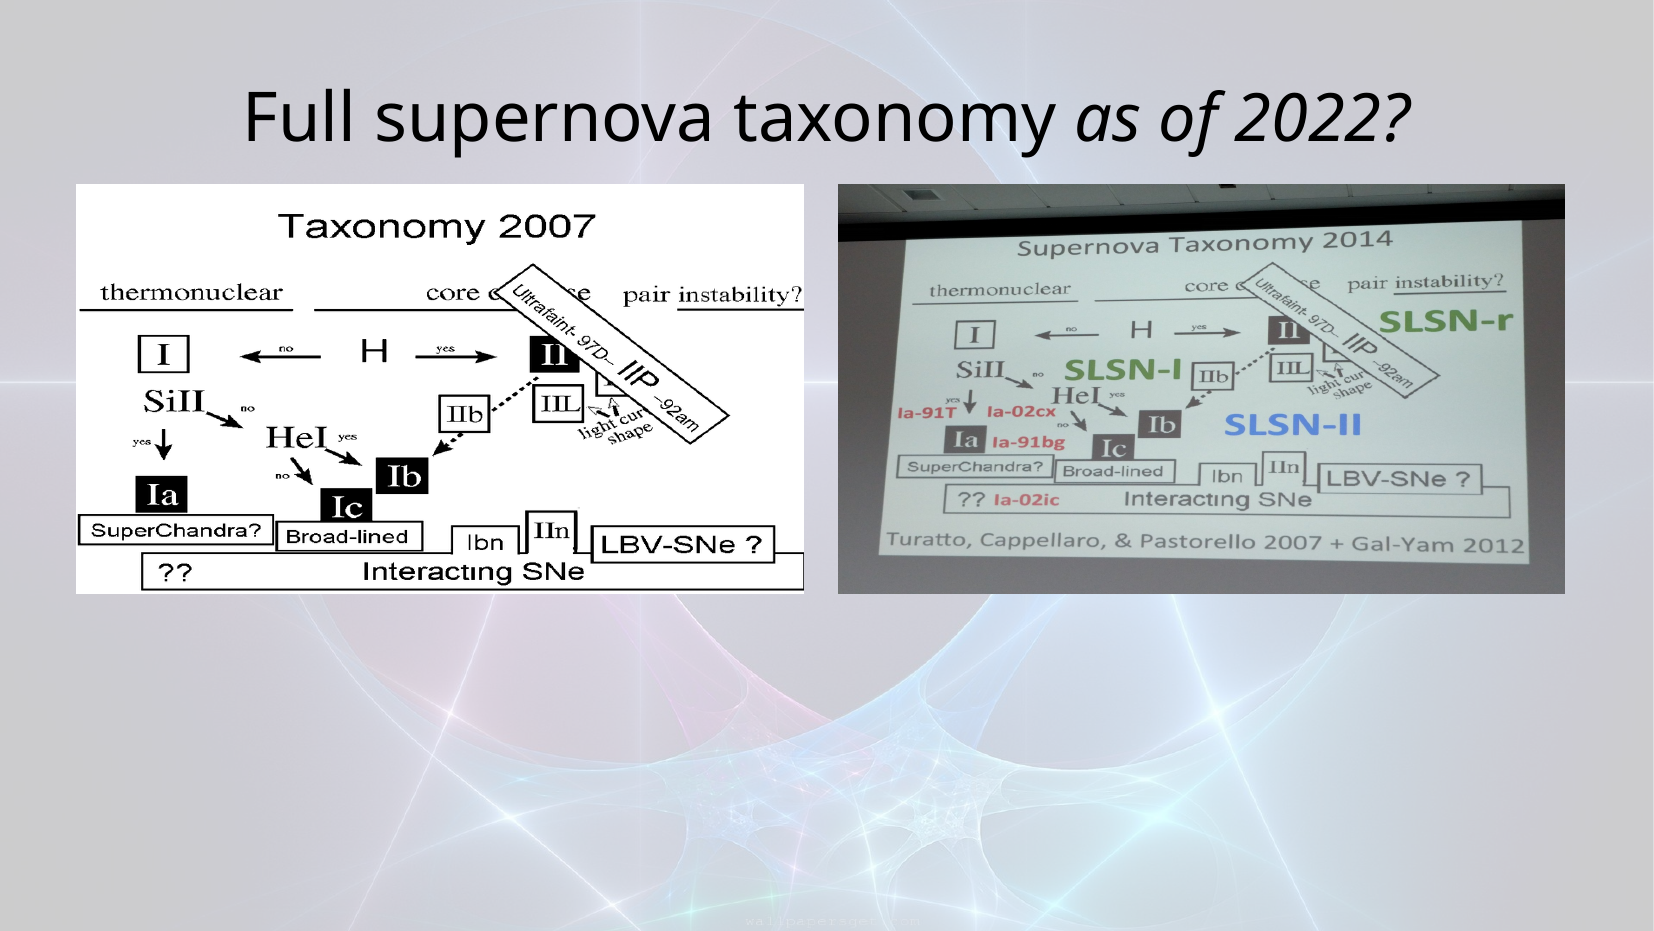

# Full supernova taxonomy as of 2022?